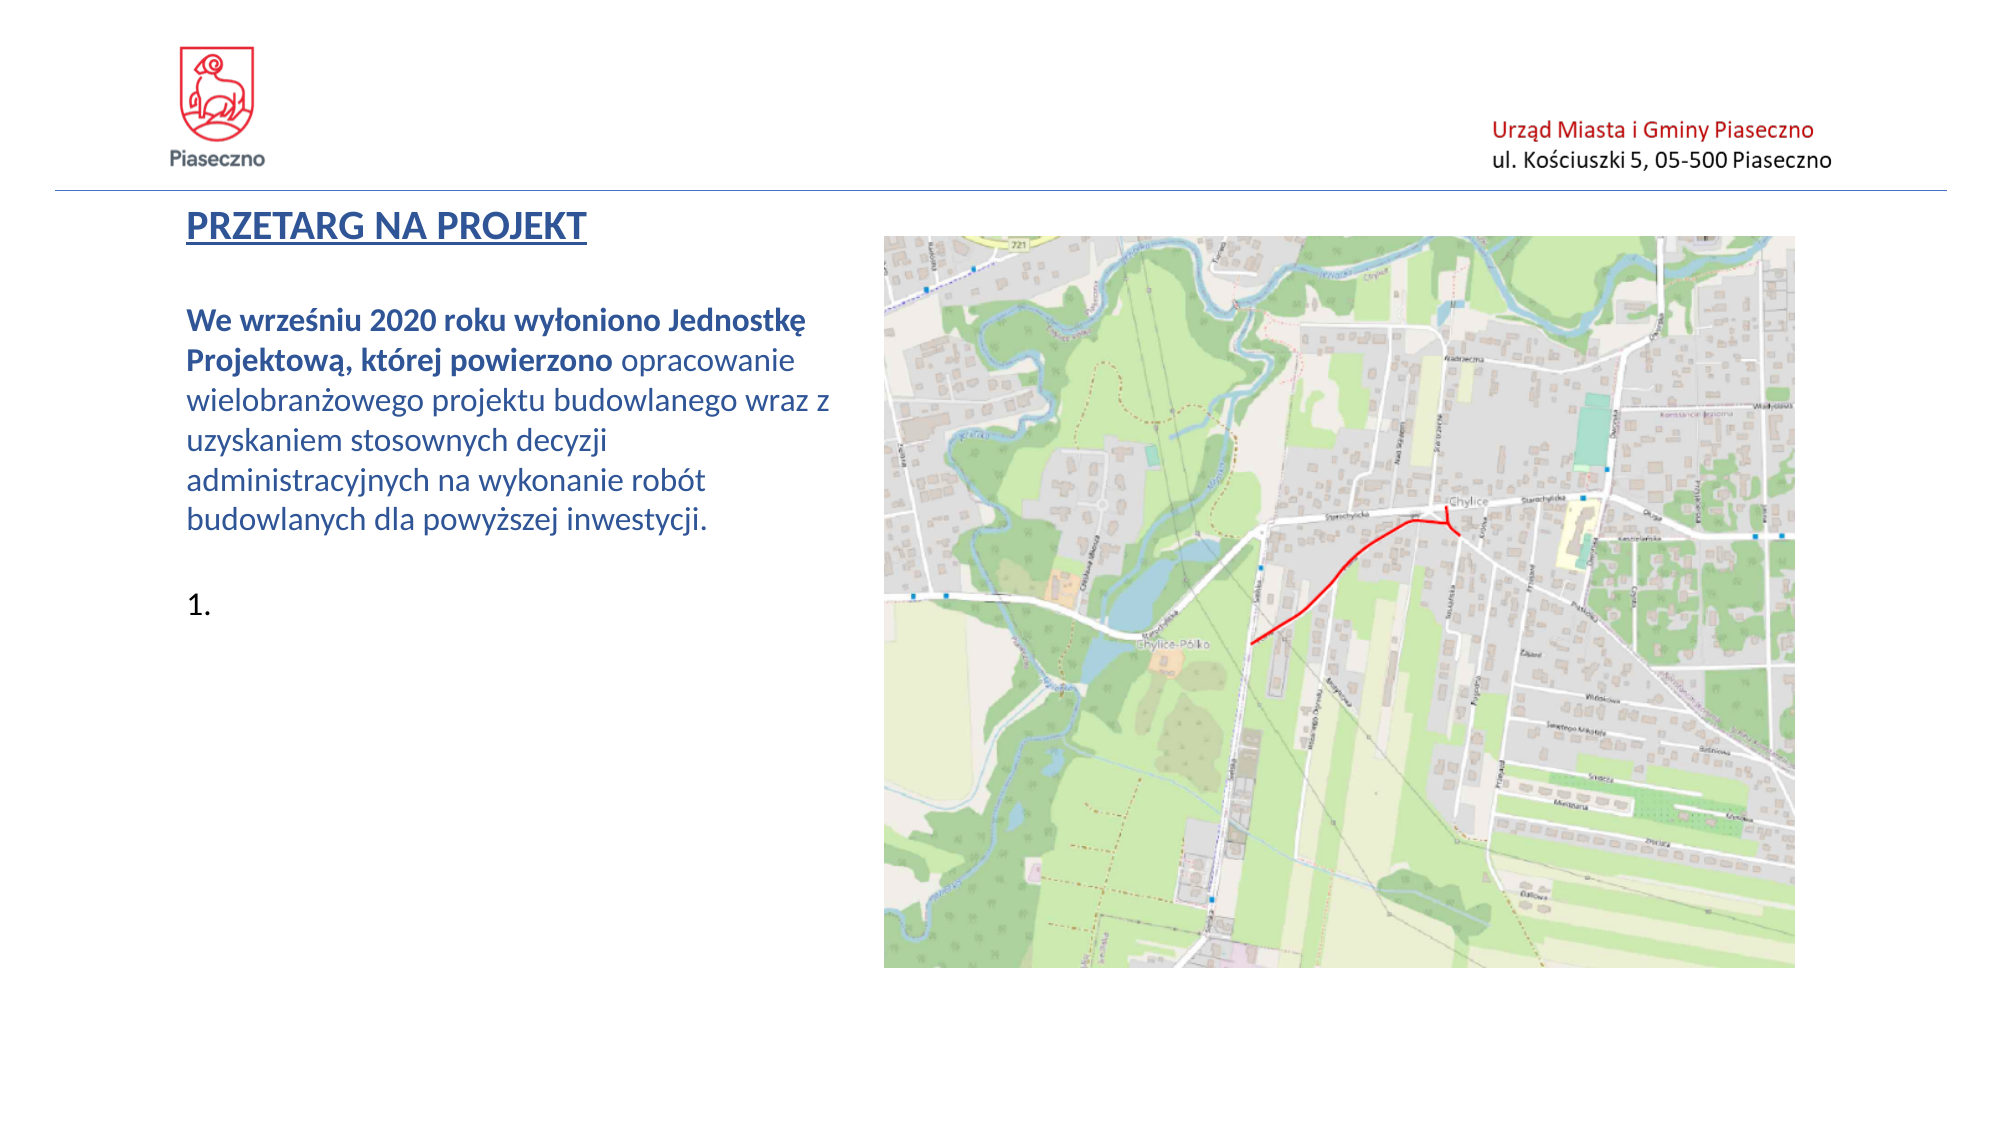

PRZETARG NA PROJEKT
We wrześniu 2020 roku wyłoniono Jednostkę Projektową, której powierzono opracowanie wielobranżowego projektu budowlanego wraz z uzyskaniem stosownych decyzji administracyjnych na wykonanie robót budowlanych dla powyższej inwestycji.